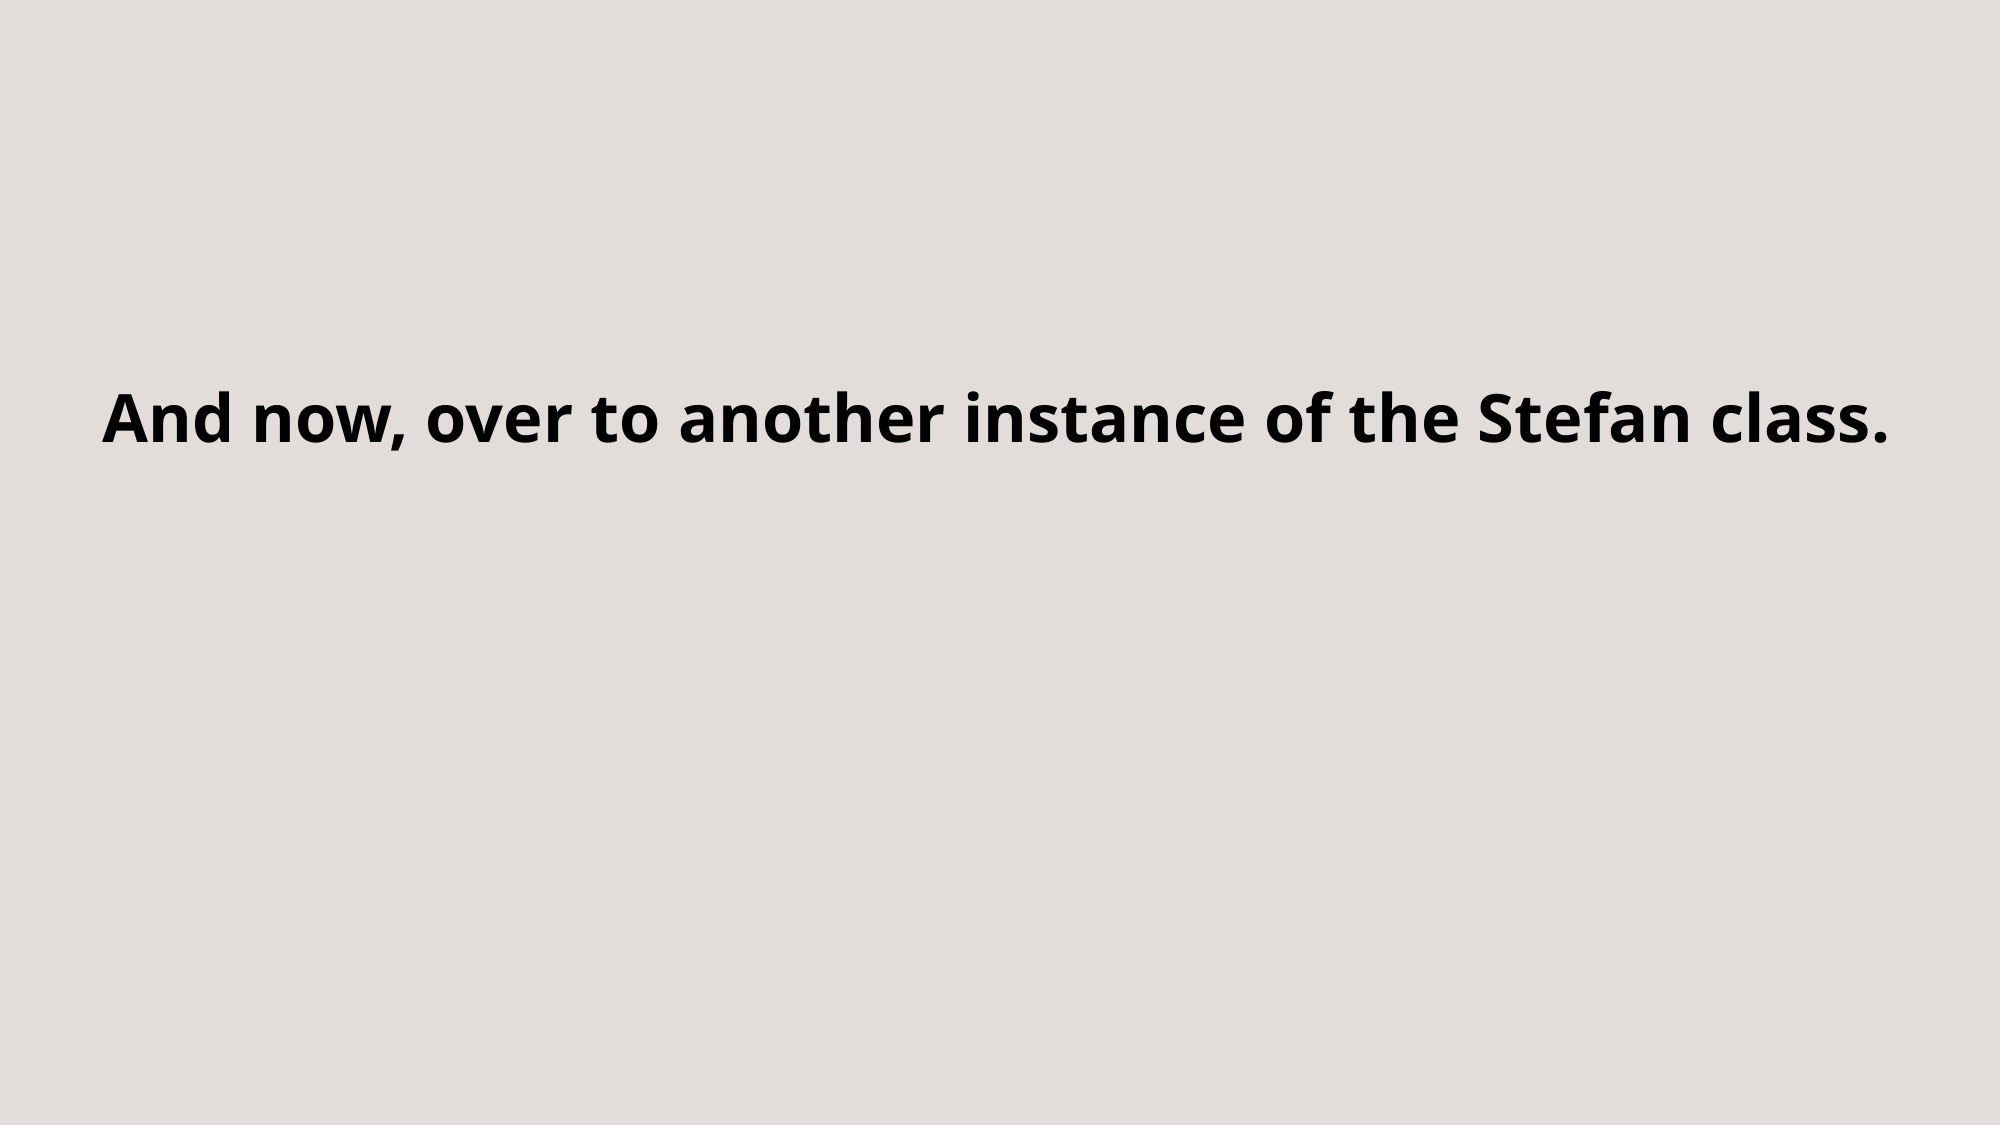

And now, over to another instance of the Stefan class.